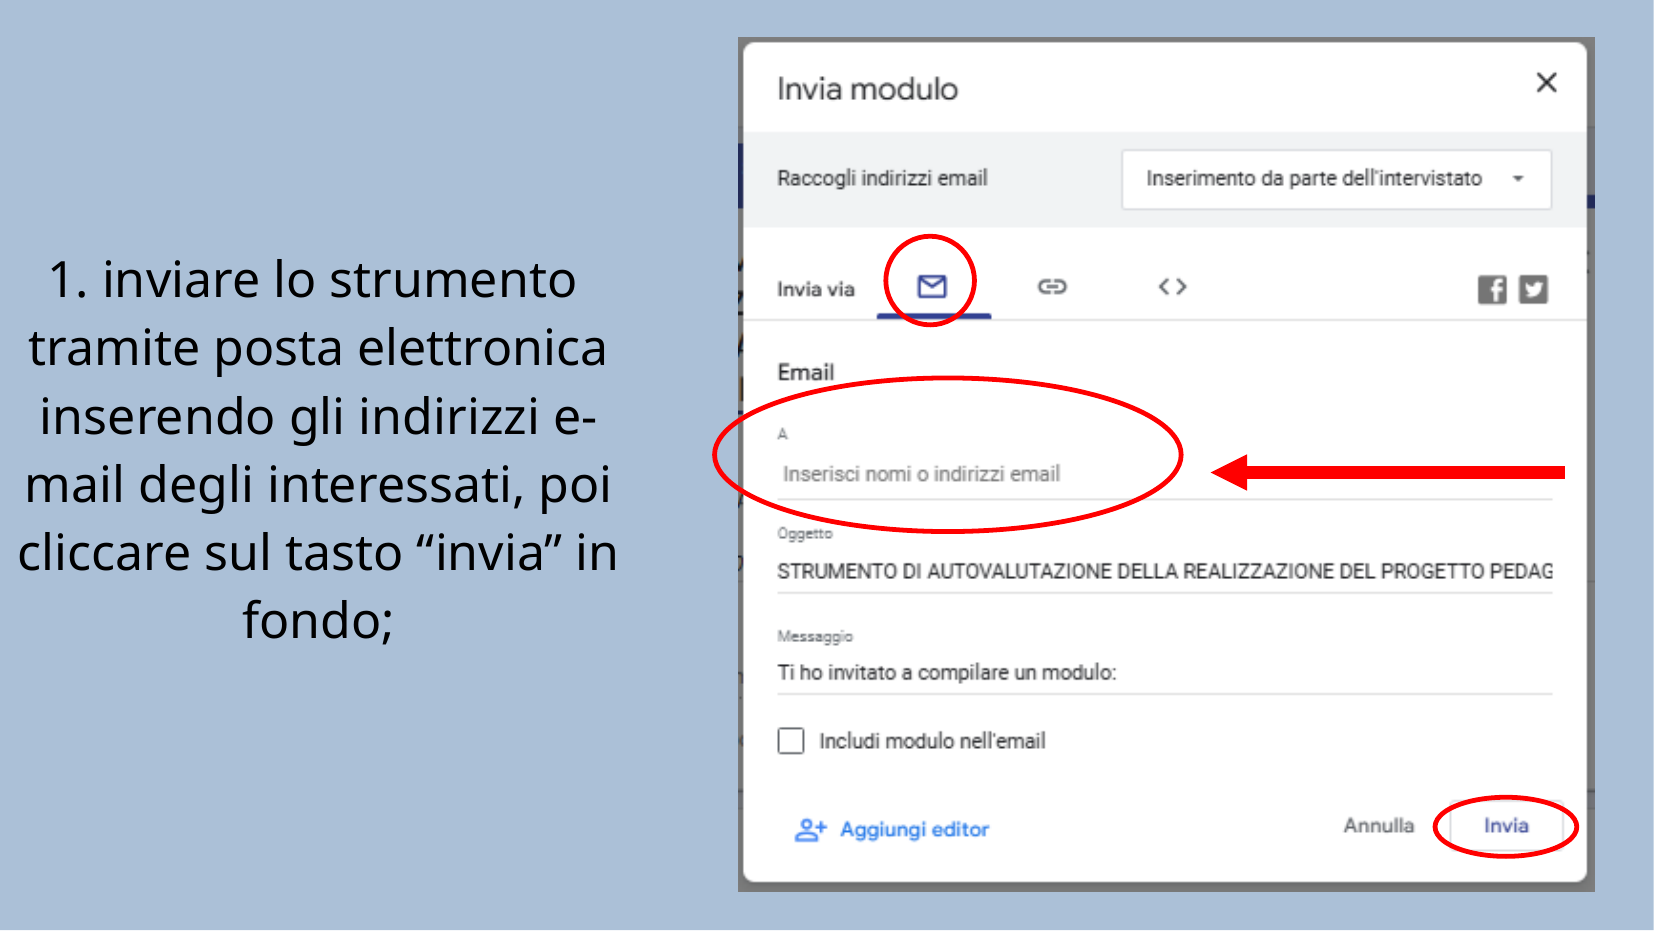

# 1. inviare lo strumento tramite posta elettronica inserendo gli indirizzi e-mail degli interessati, poi cliccare sul tasto “invia” in fondo;